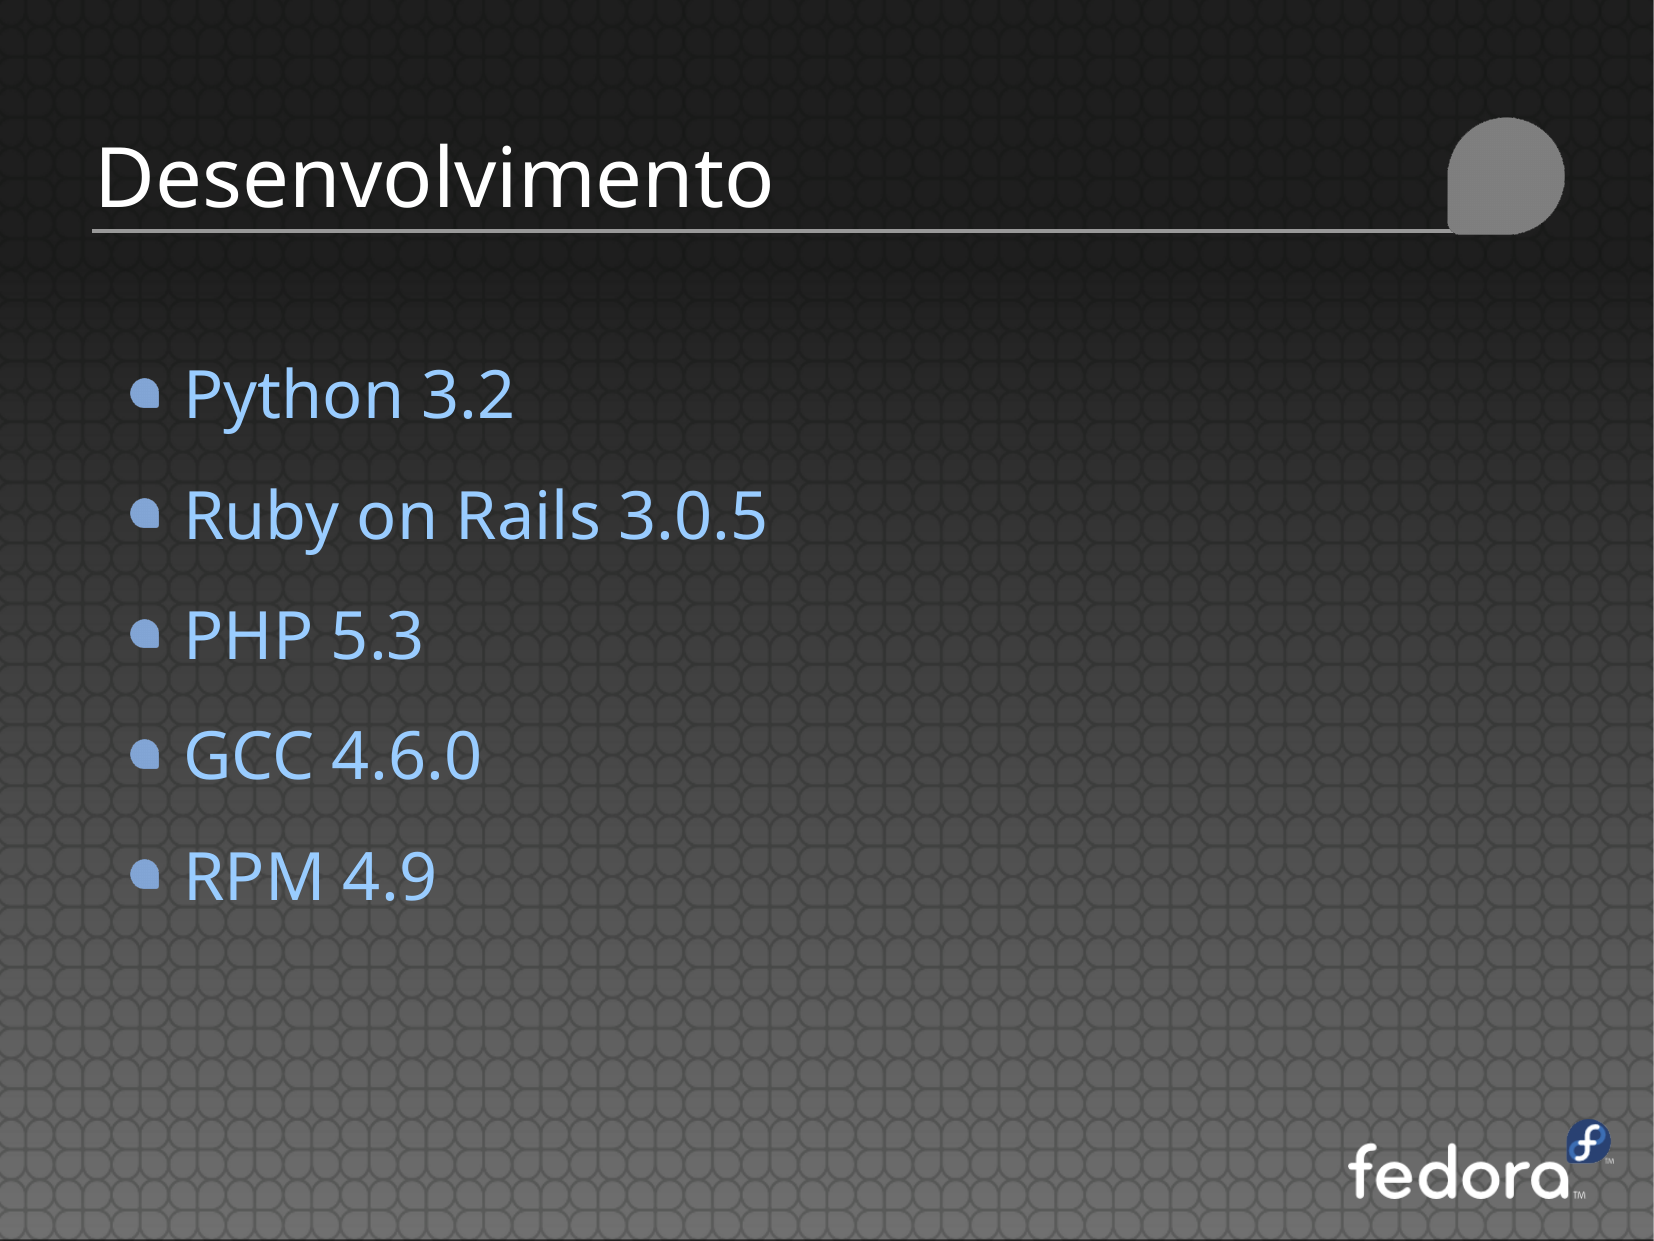

# Desenvolvimento
Python 3.2
Ruby on Rails 3.0.5
PHP 5.3
GCC 4.6.0
RPM 4.9